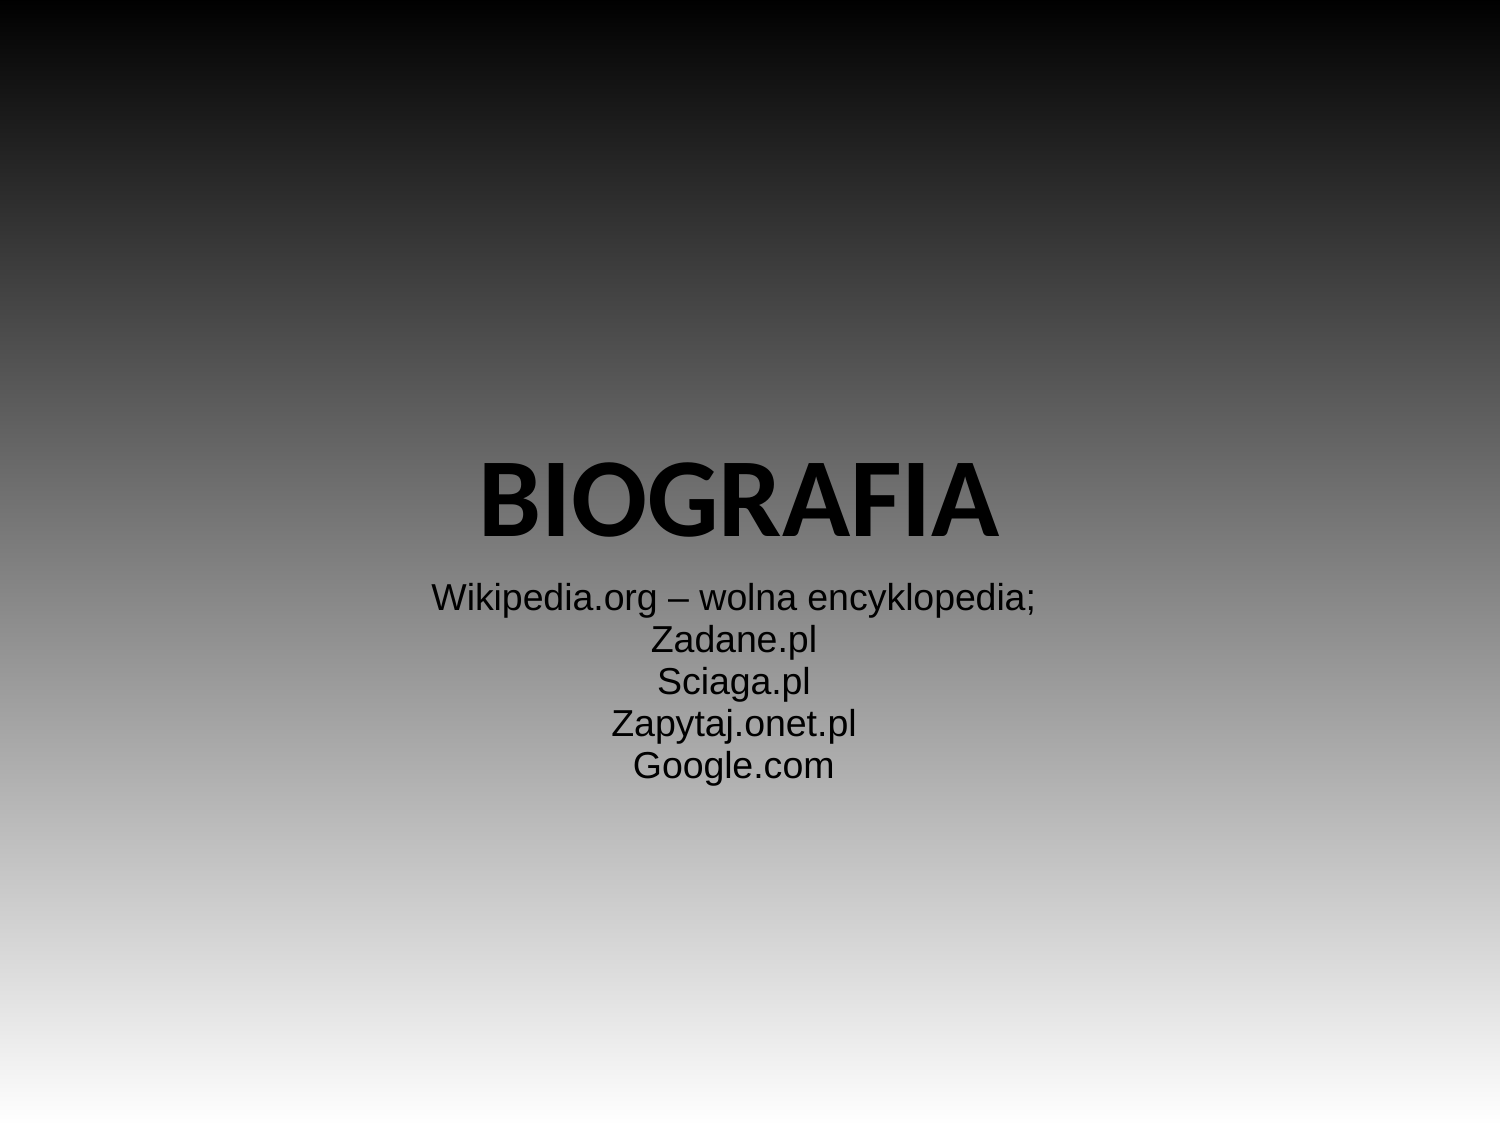

BIOGRAFIA
Wikipedia.org – wolna encyklopedia;
Zadane.pl
Sciaga.pl
Zapytaj.onet.pl
Google.com